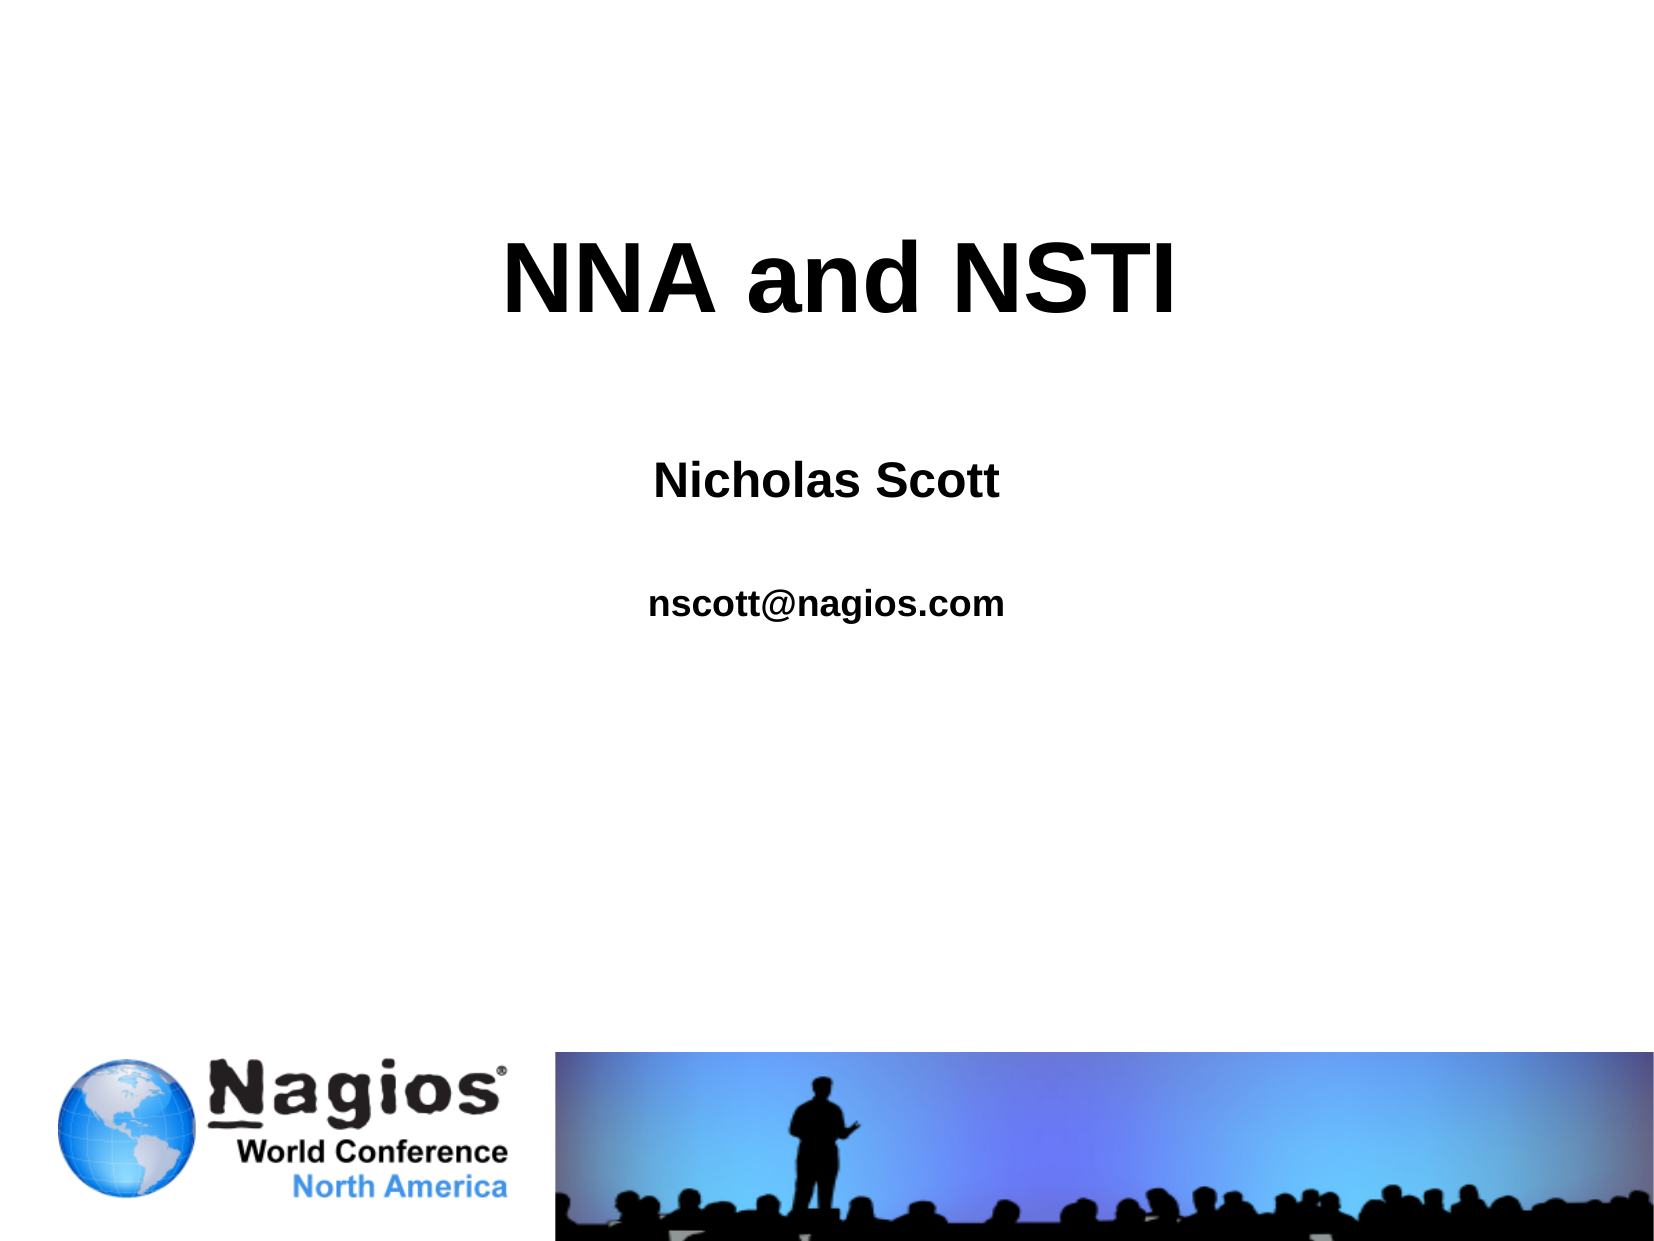

NNA and NSTI
Nicholas Scott
nscott@nagios.com
#